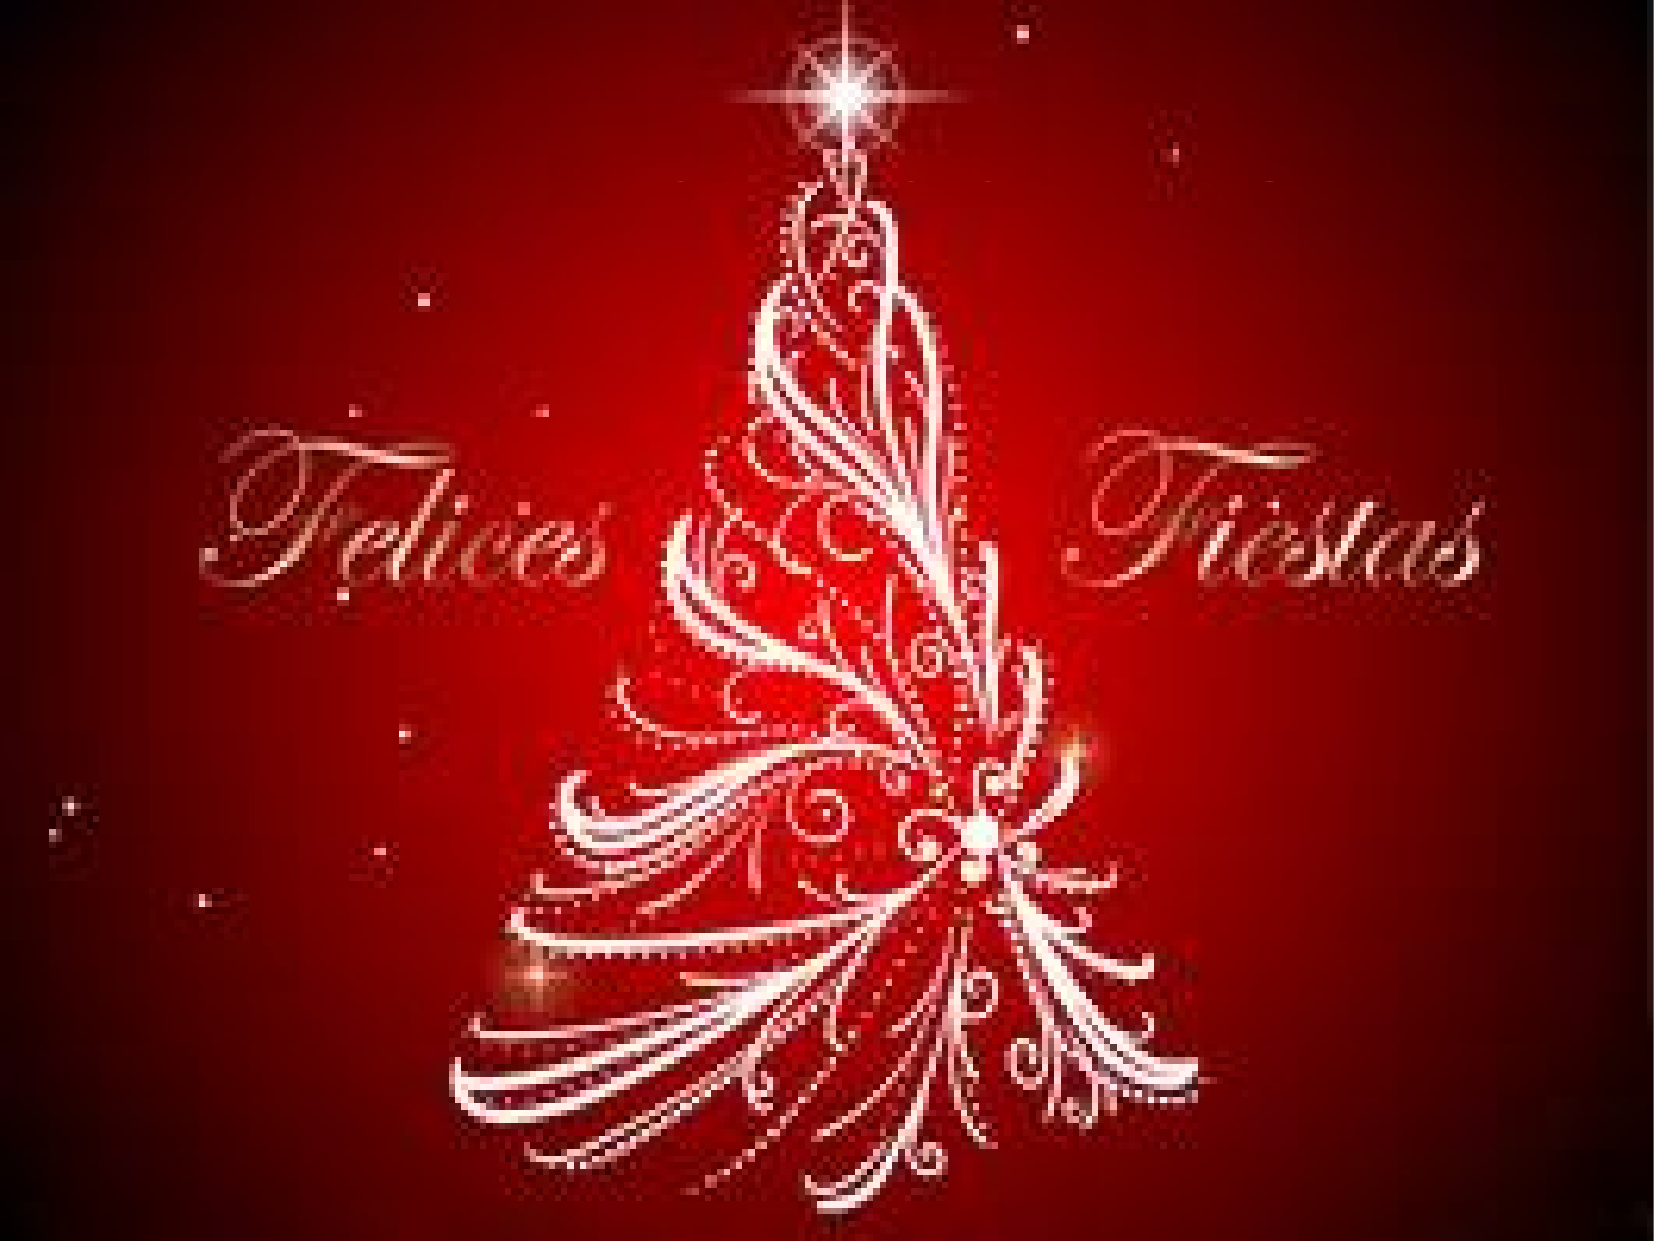

# LES DESEA
EL DEPARTAMENTO DE APOYO A LA ENSEÑANZA